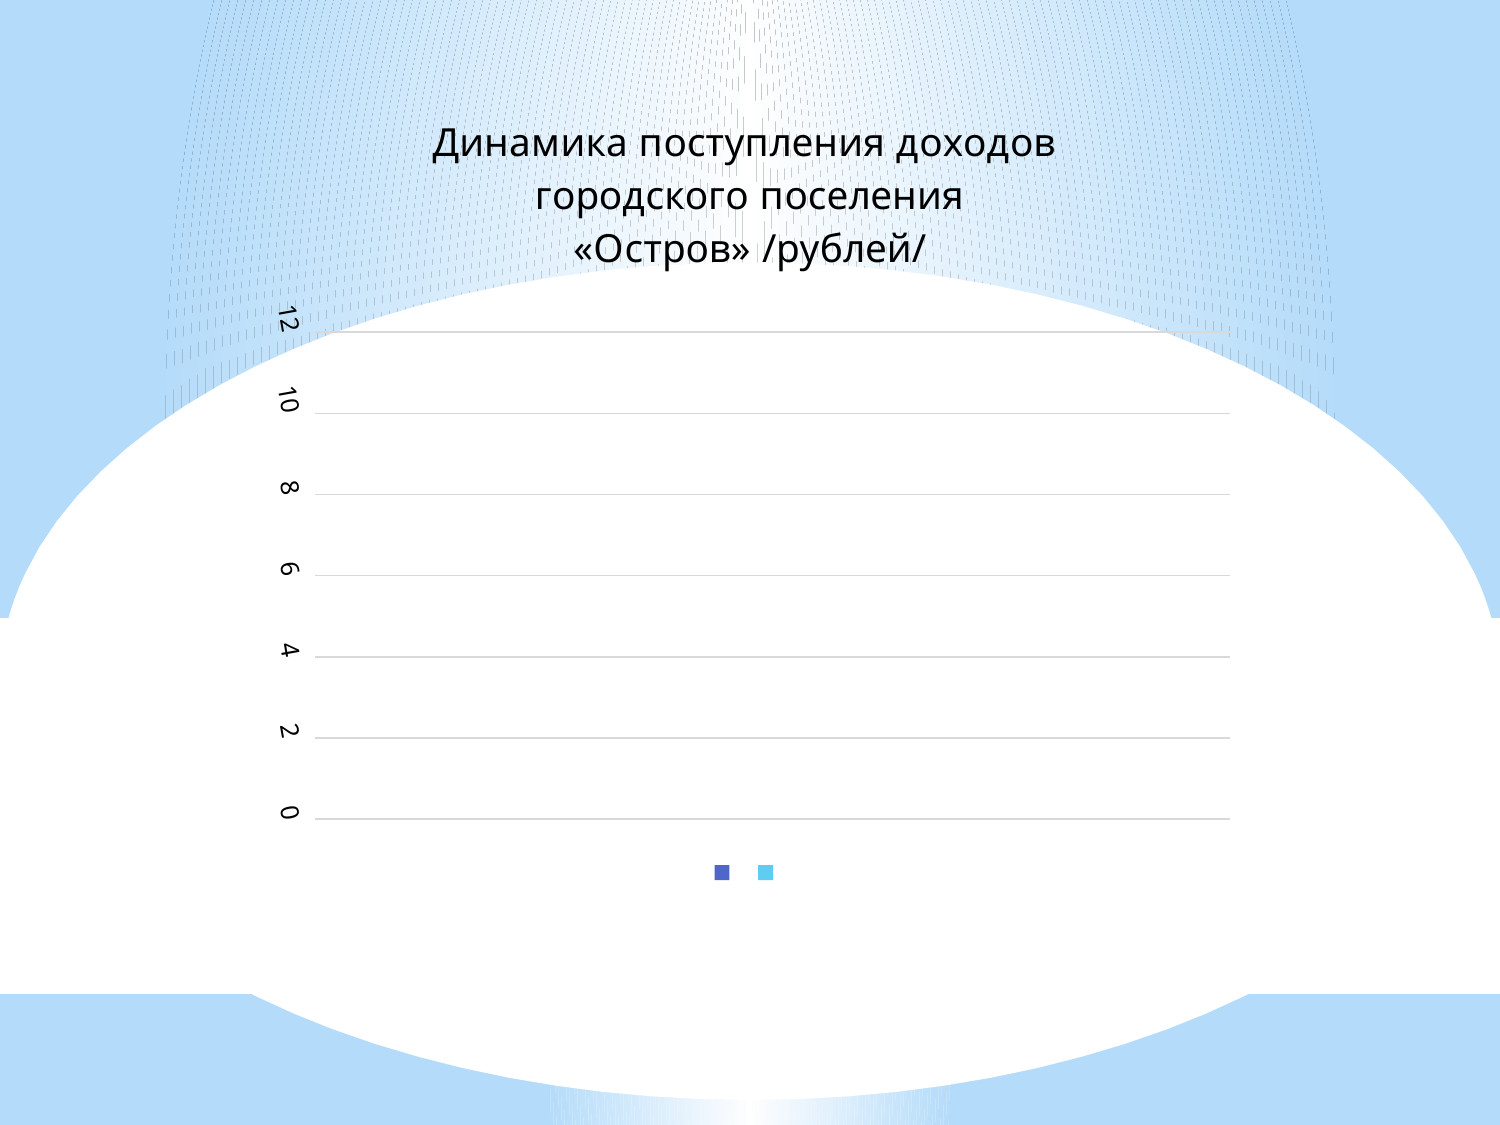

### Chart: Динамика поступления доходов
городского поселения «Остров» /рублей/
| Category | | |
|---|---|---|